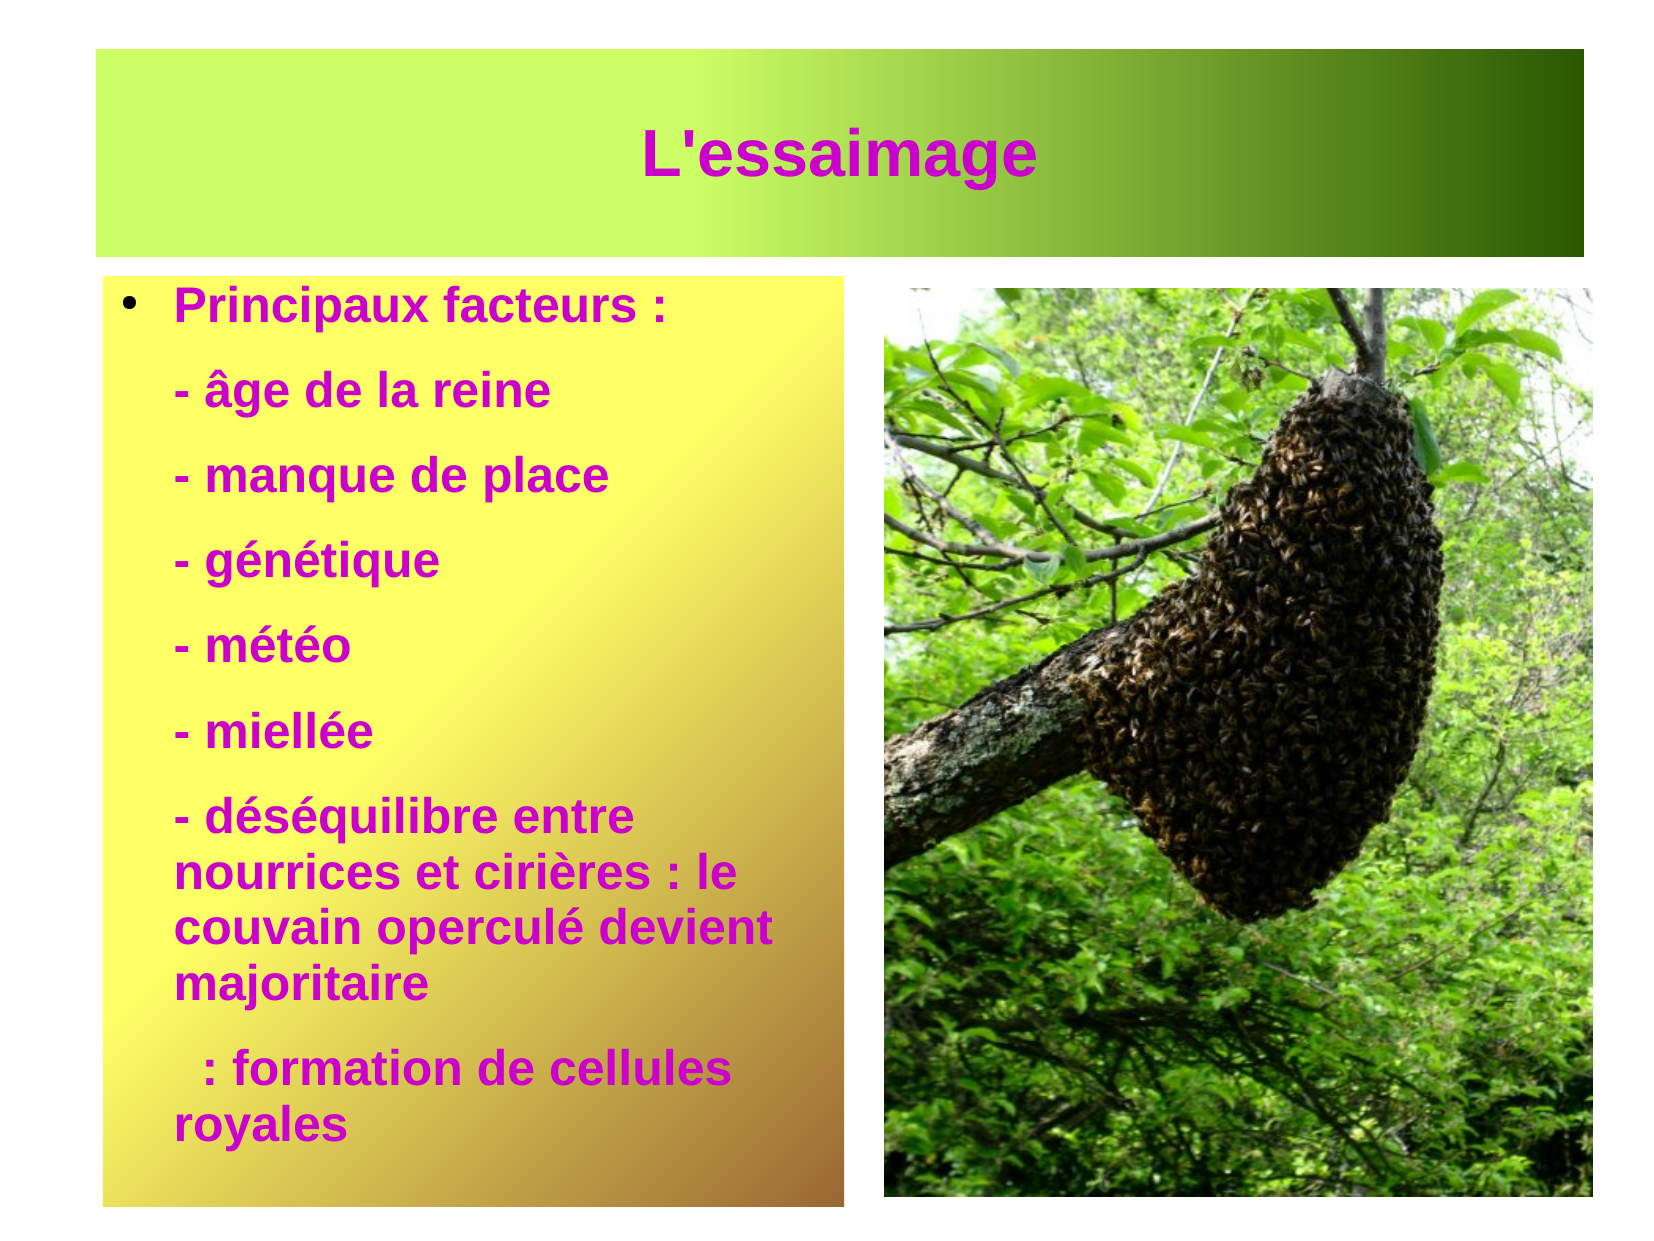

# L'essaimage
Principaux facteurs :
- âge de la reine
- manque de place
- génétique
- météo
- miellée
- déséquilibre entre nourrices et cirières : le couvain operculé devient majoritaire
 : formation de cellules royales